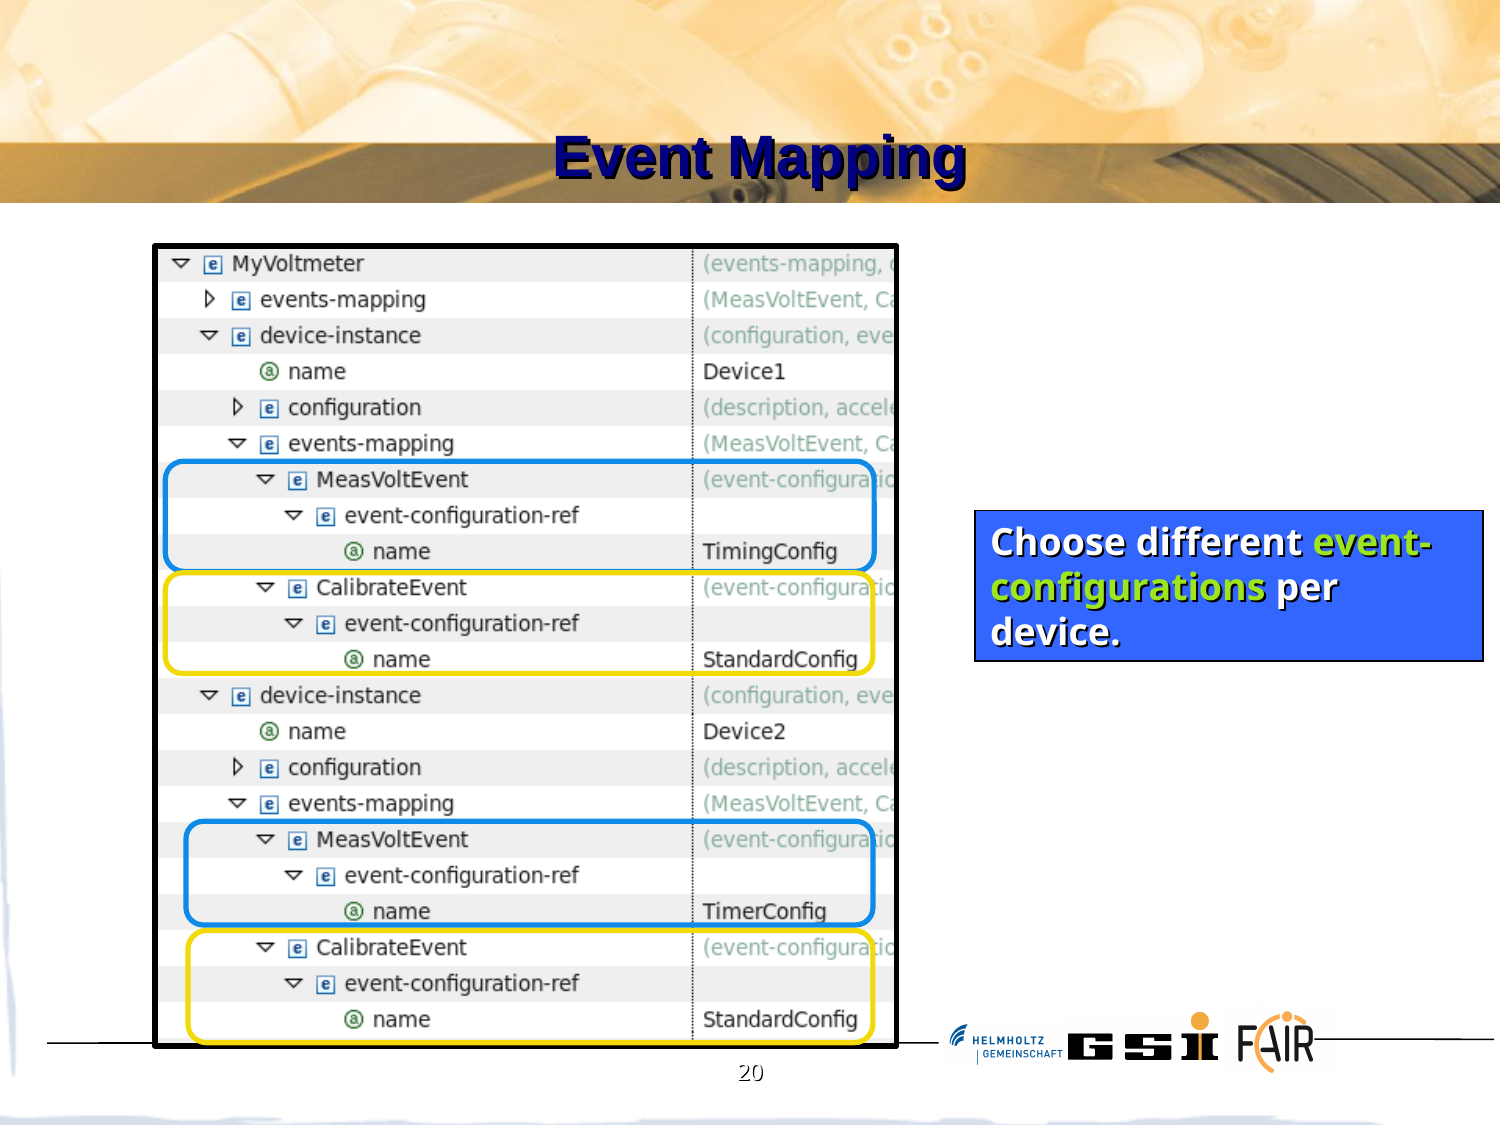

# Event Mapping
Choose different event-configurations per device.